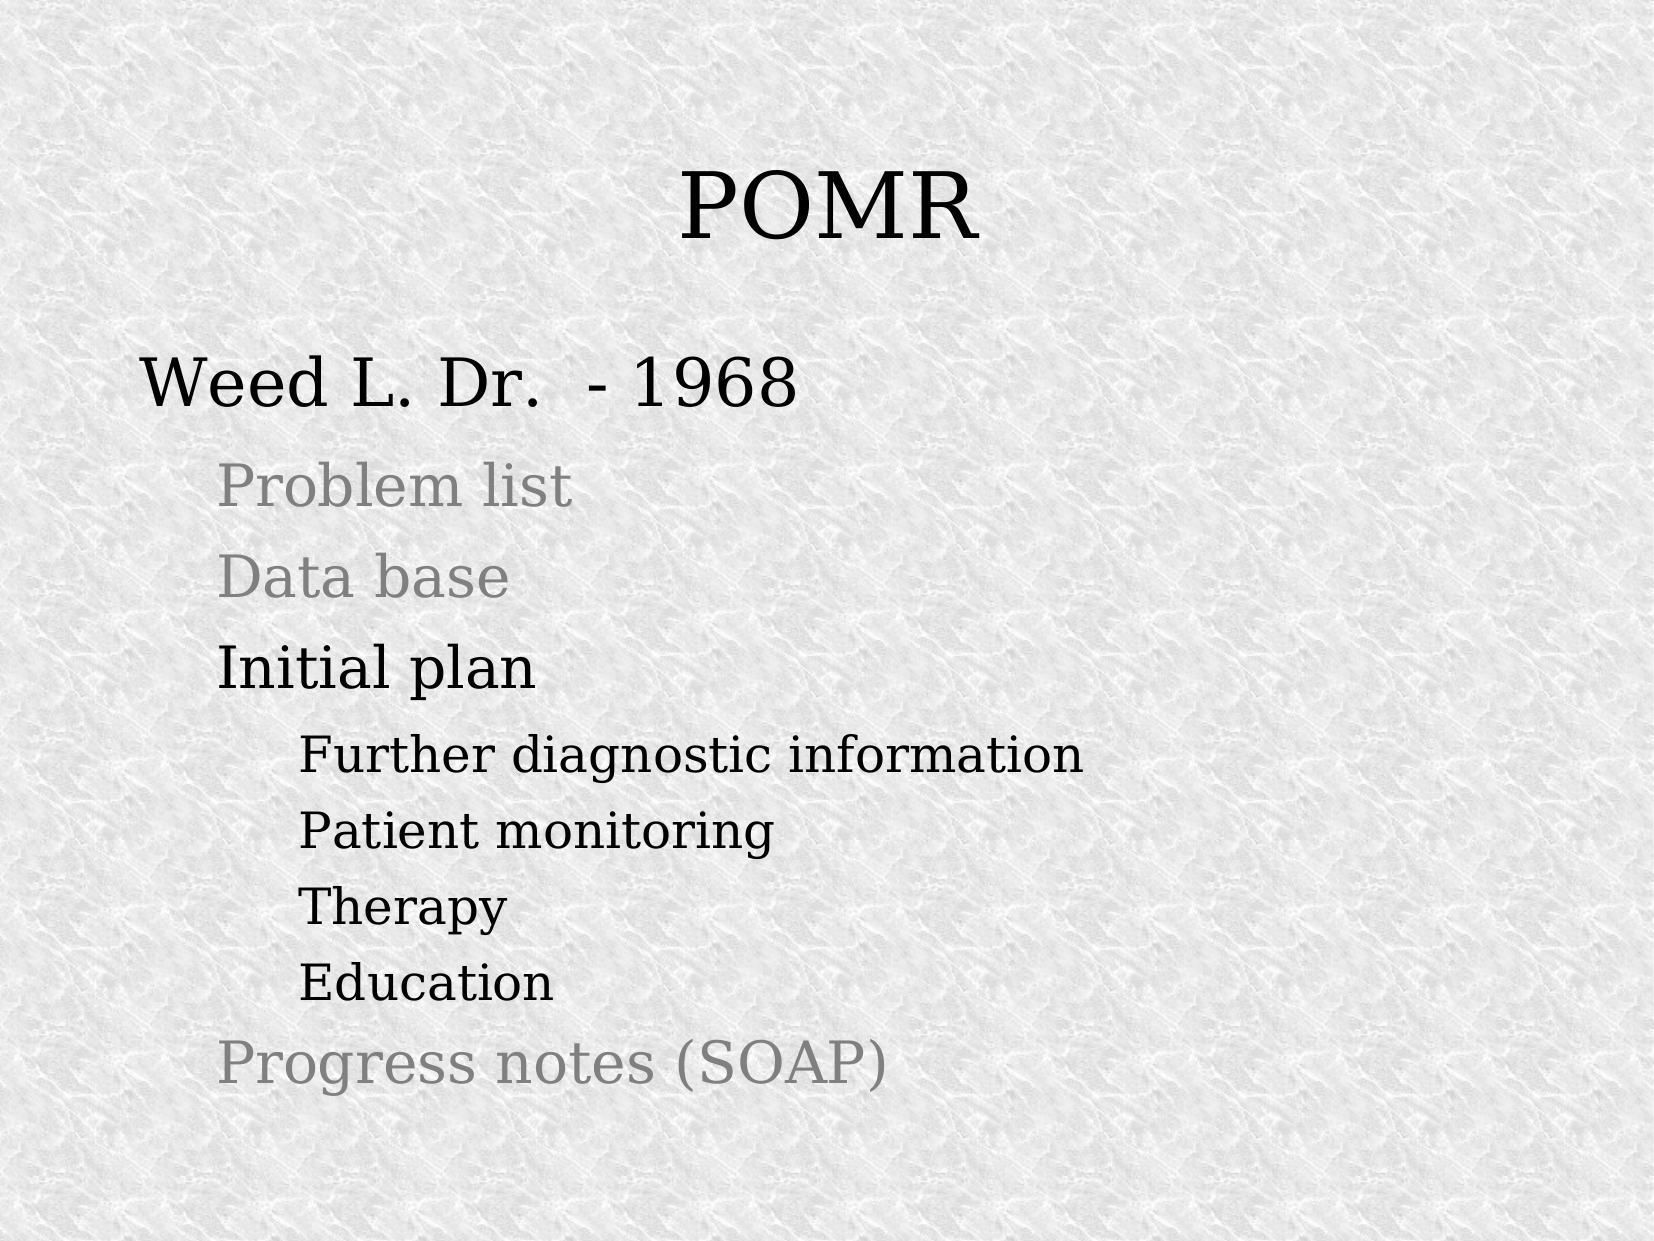

# POMR
Weed L. Dr. - 1968
Problem list
Data base
Initial plan
Further diagnostic information
Patient monitoring
Therapy
Education
Progress notes (SOAP)